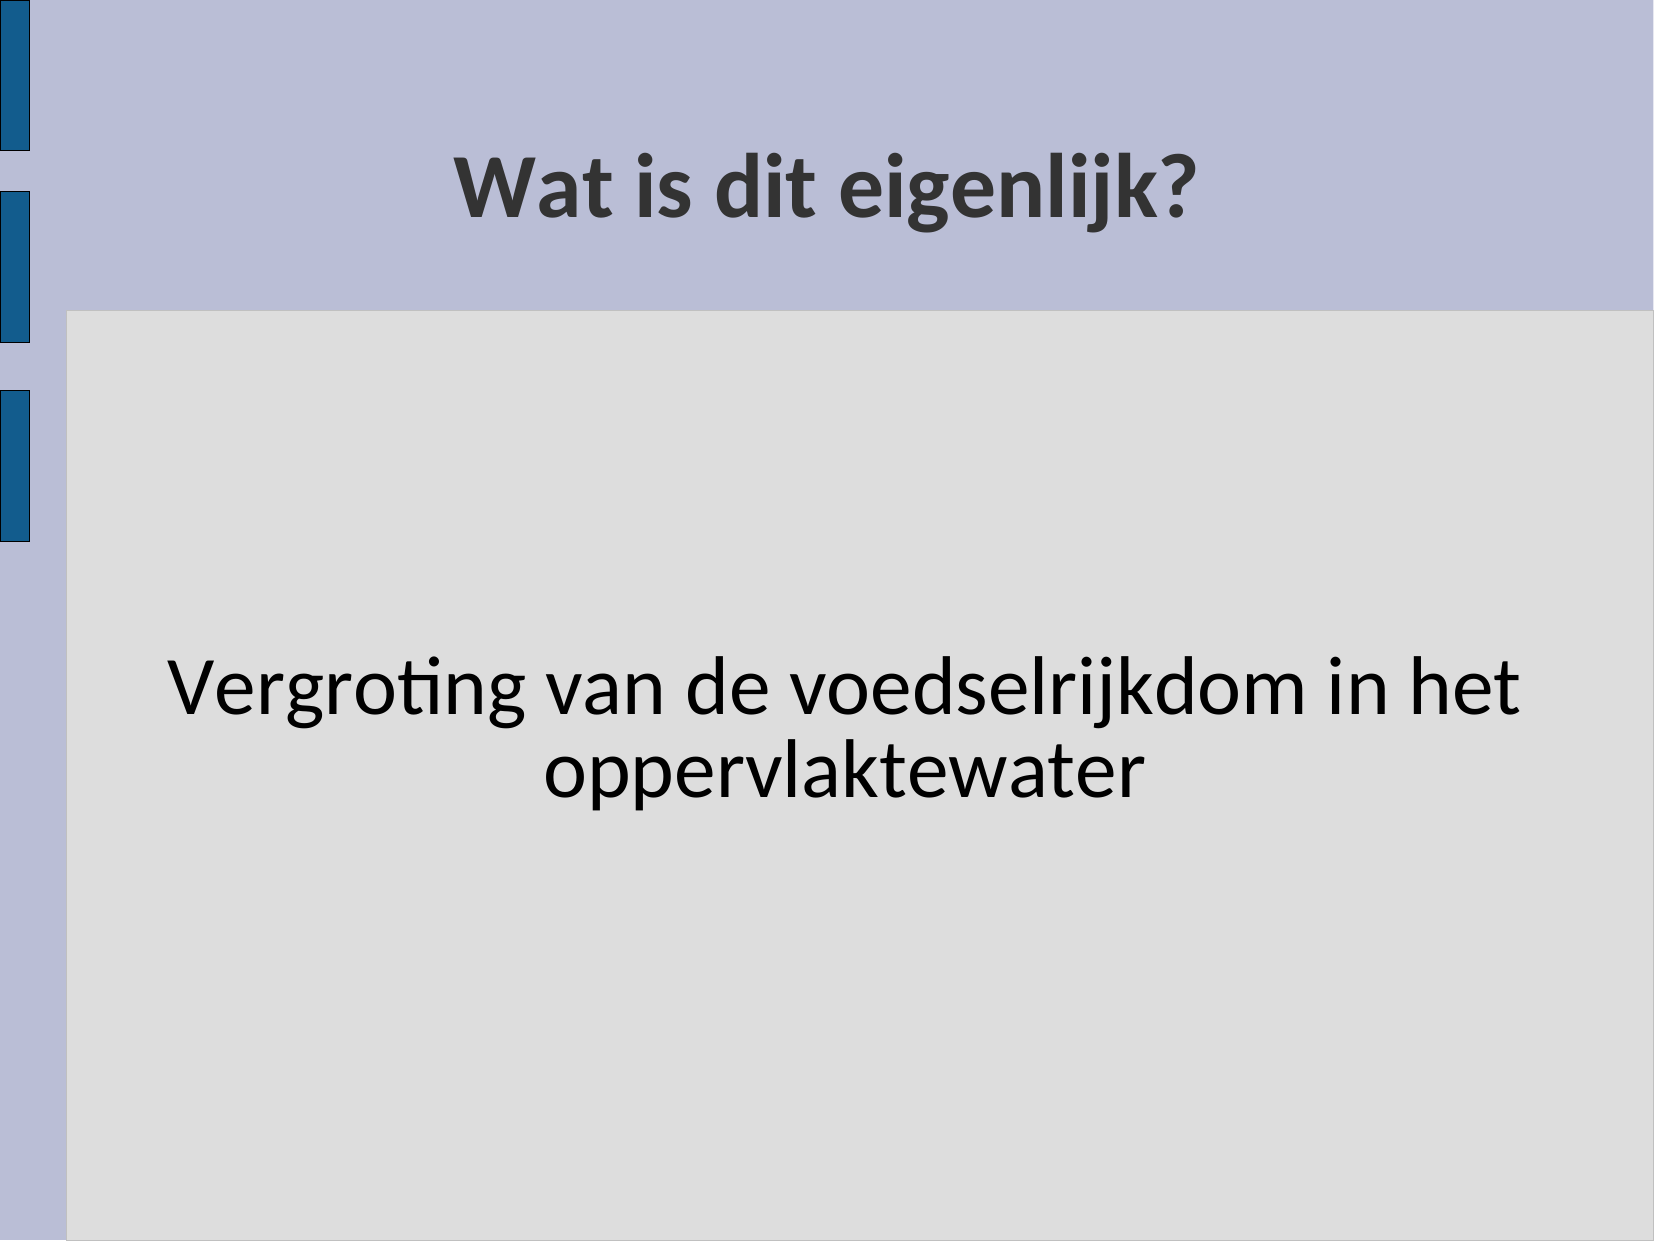

# Wat is dit eigenlijk?
Vergroting van de voedselrijkdom in het oppervlaktewater